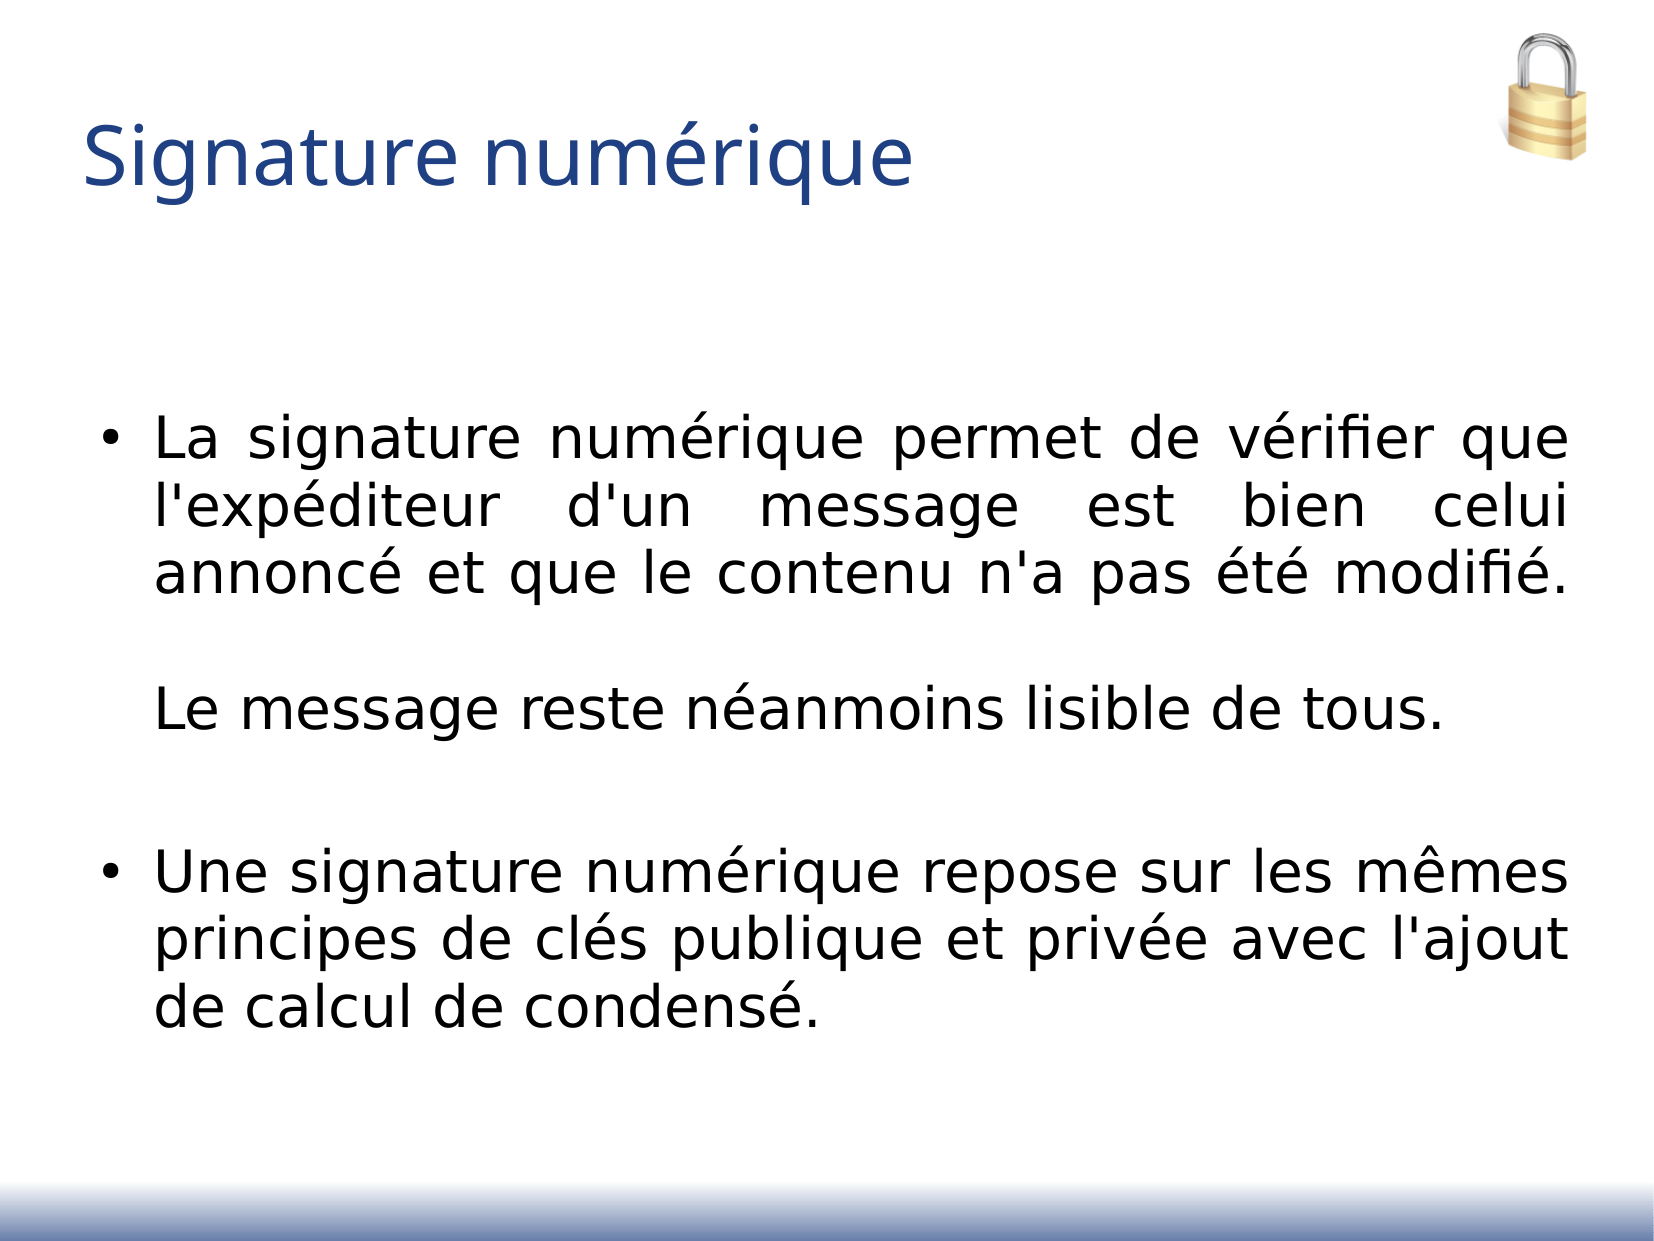

# Signature numérique
La signature numérique permet de vérifier que l'expéditeur d'un message est bien celui annoncé et que le contenu n'a pas été modifié.
Le message reste néanmoins lisible de tous.
Une signature numérique repose sur les mêmes principes de clés publique et privée avec l'ajout de calcul de condensé.